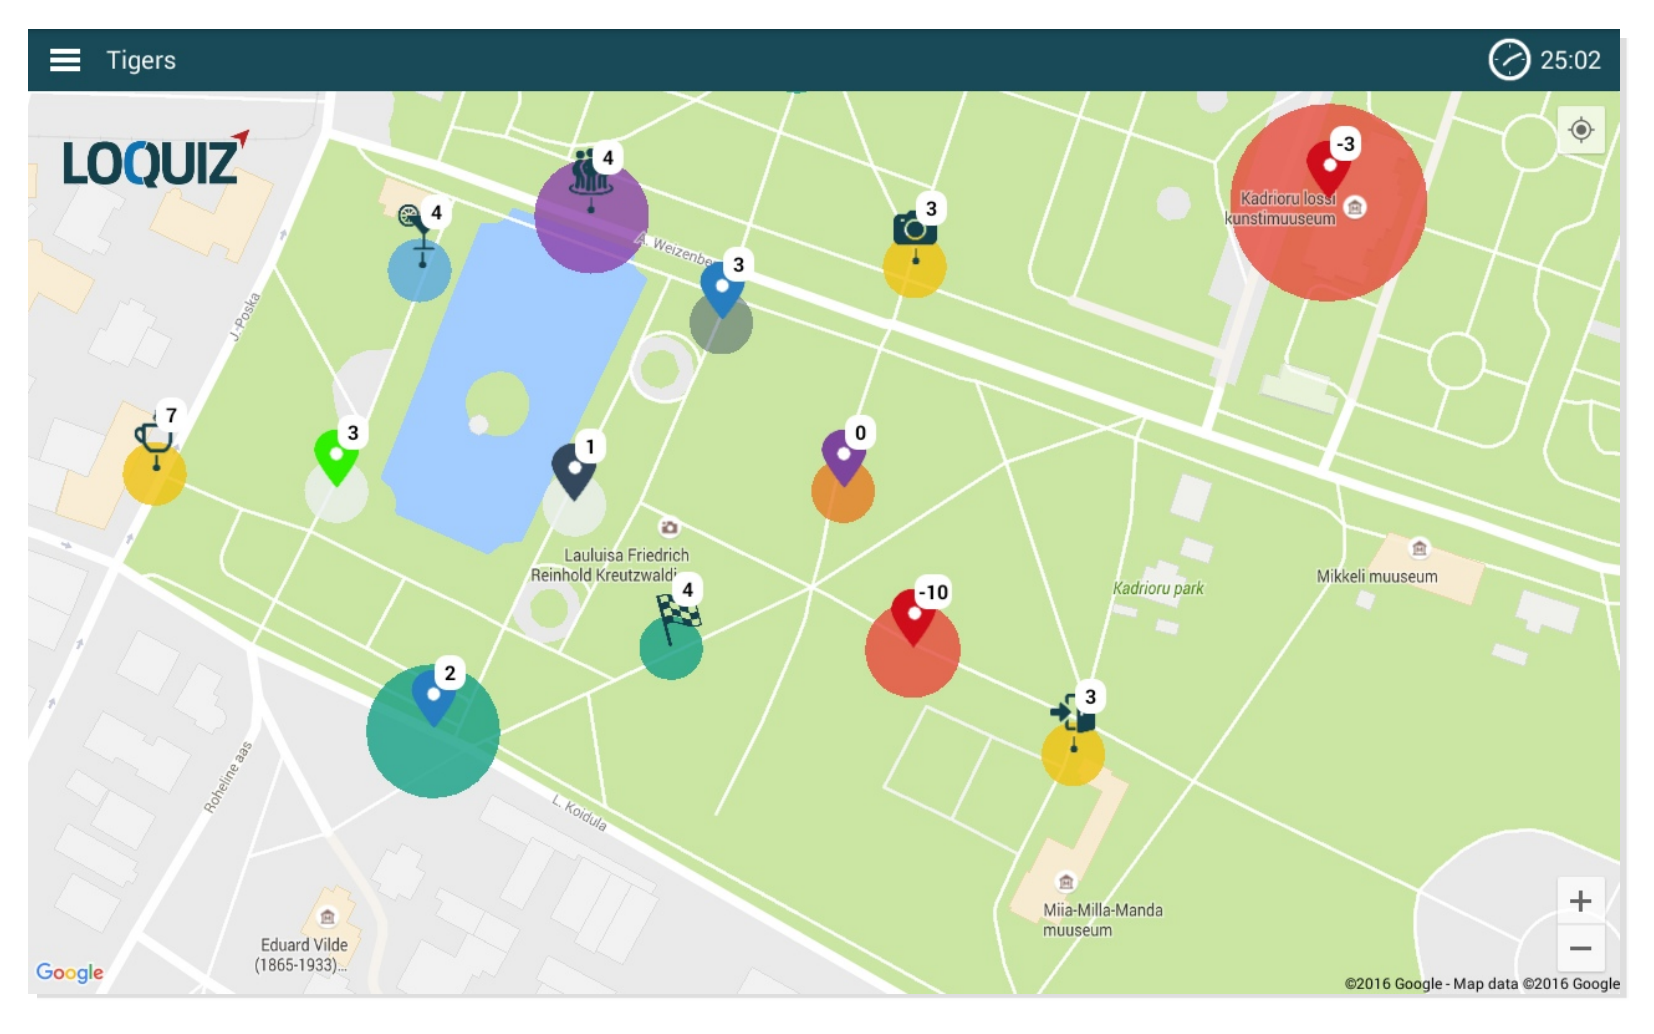

# Slide title
Slide stuff
Slide stuff
Slide stuff